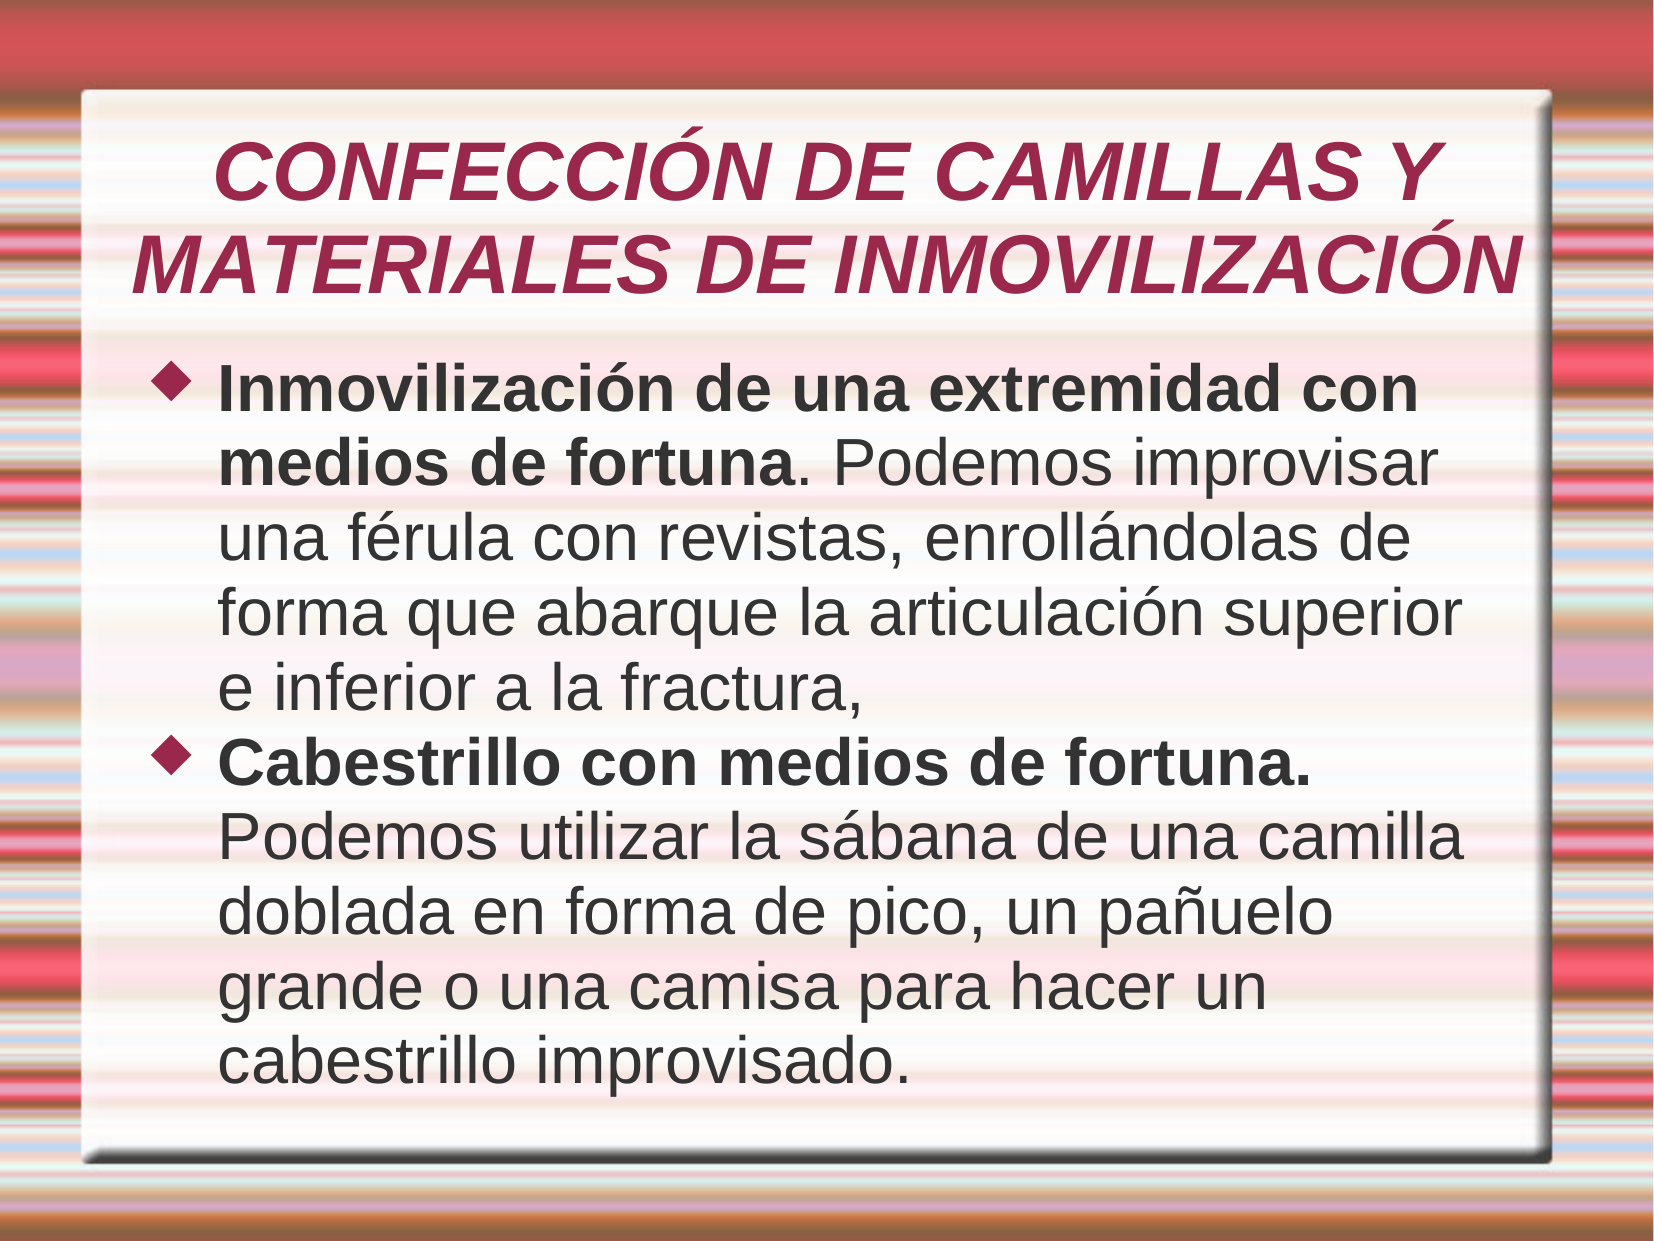

# CONFECCIÓN DE CAMILLAS Y MATERIALES DE INMOVILIZACIÓN
Inmovilización de una extremidad con medios de fortuna. Podemos improvisar una férula con revistas, enrollándolas de forma que abarque la articulación superior e inferior a la fractura,
Cabestrillo con medios de fortuna. Podemos utilizar la sábana de una camilla doblada en forma de pico, un pañuelo grande o una camisa para hacer un cabestrillo improvisado.